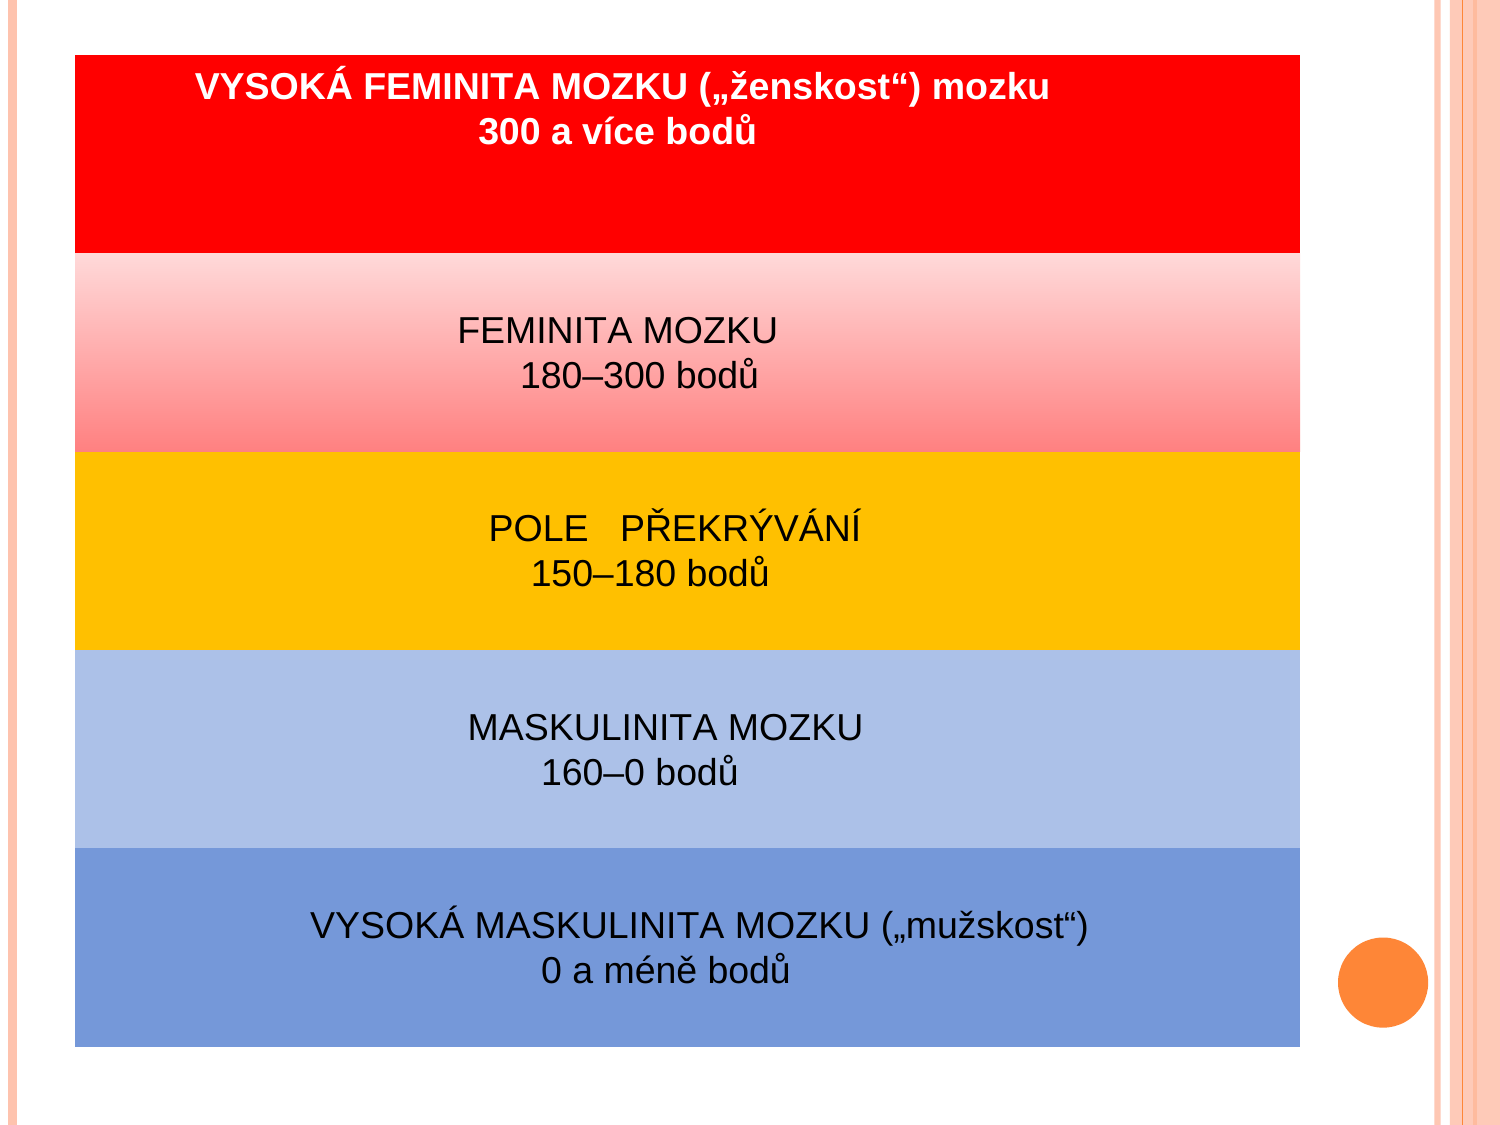

#
| VYSOKÁ FEMINITA MOZKU („ženskost“) mozku 300 a více bodů |
| --- |
| FEMINITA MOZKU 180–300 bodů |
| POLE PŘEKRÝVÁNÍ 150–180 bodů |
| MASKULINITA MOZKU 160–0 bodů |
| VYSOKÁ MASKULINITA MOZKU („mužskost“) 0 a méně bodů |